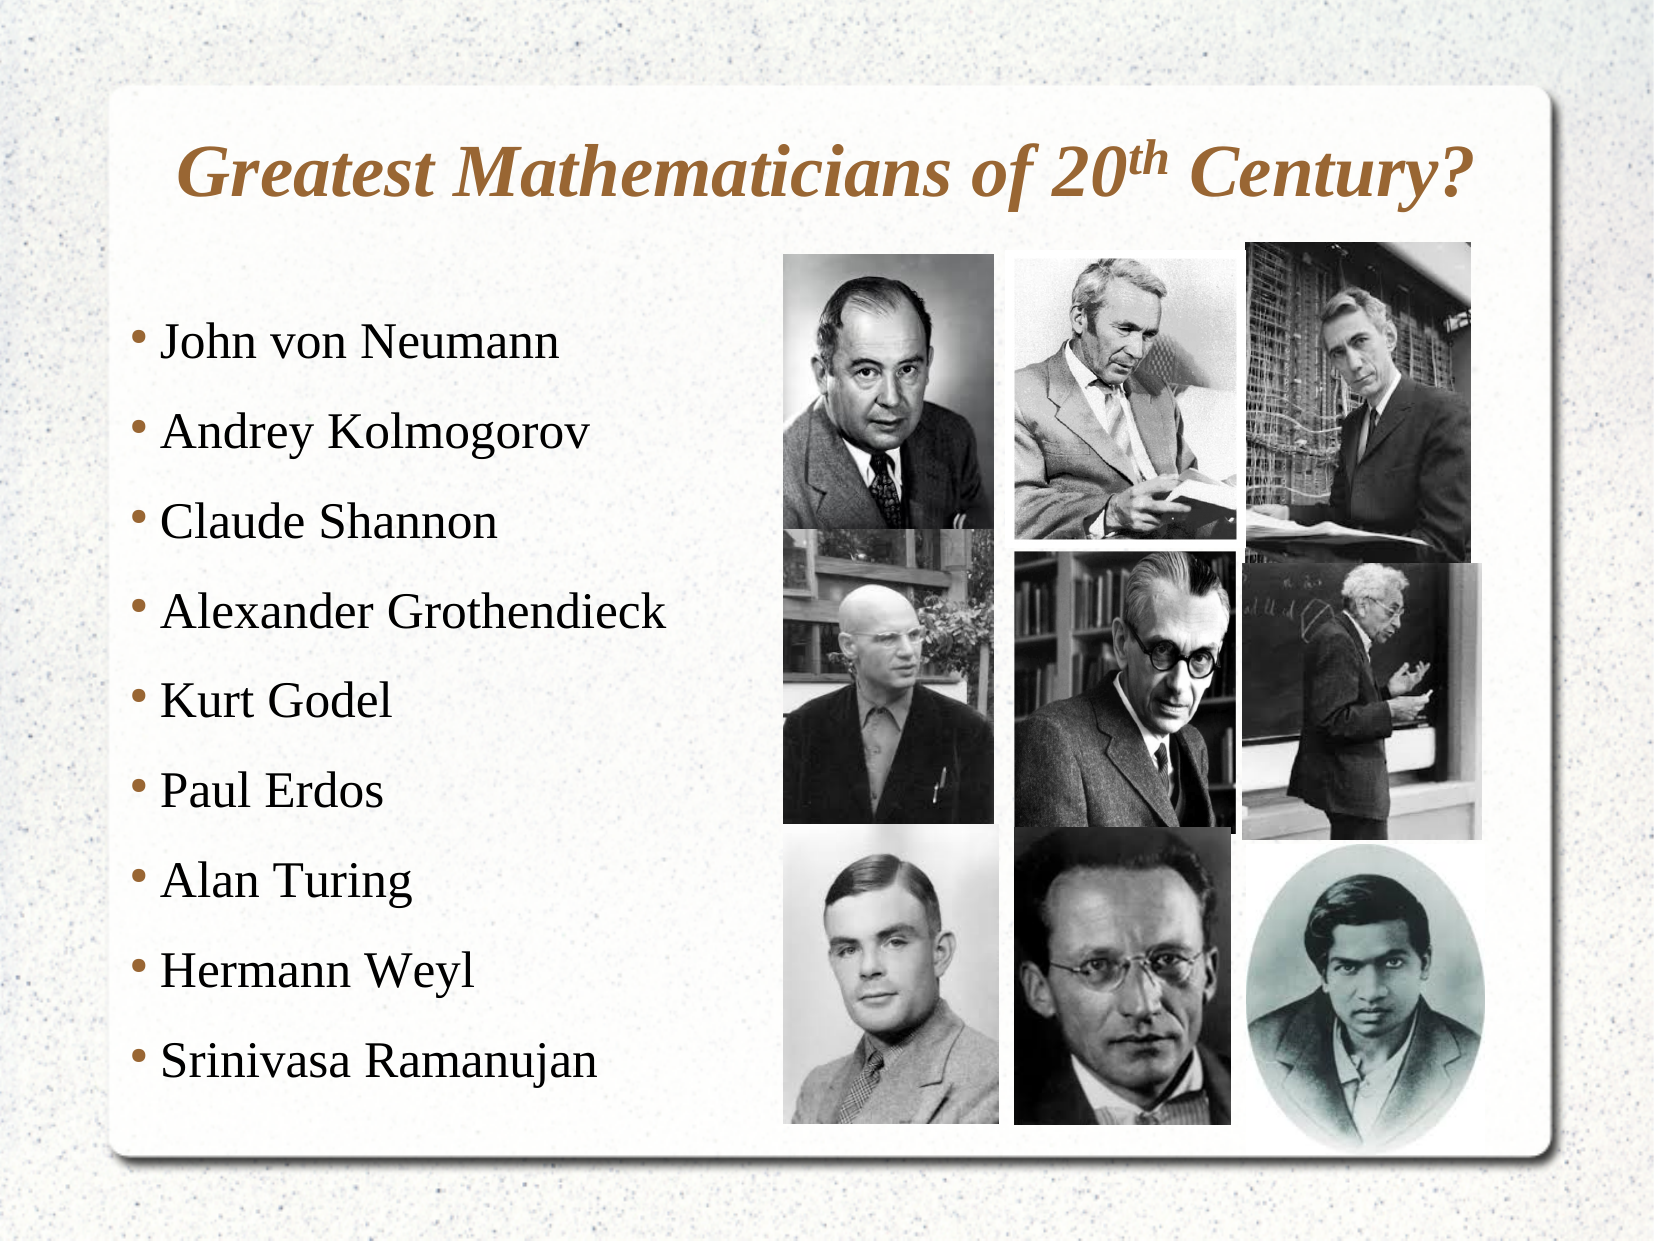

# Greatest Mathematicians of 20th Century?
 John von Neumann
 Andrey Kolmogorov
 Claude Shannon
 Alexander Grothendieck
 Kurt Godel
 Paul Erdos
 Alan Turing
 Hermann Weyl
 Srinivasa Ramanujan